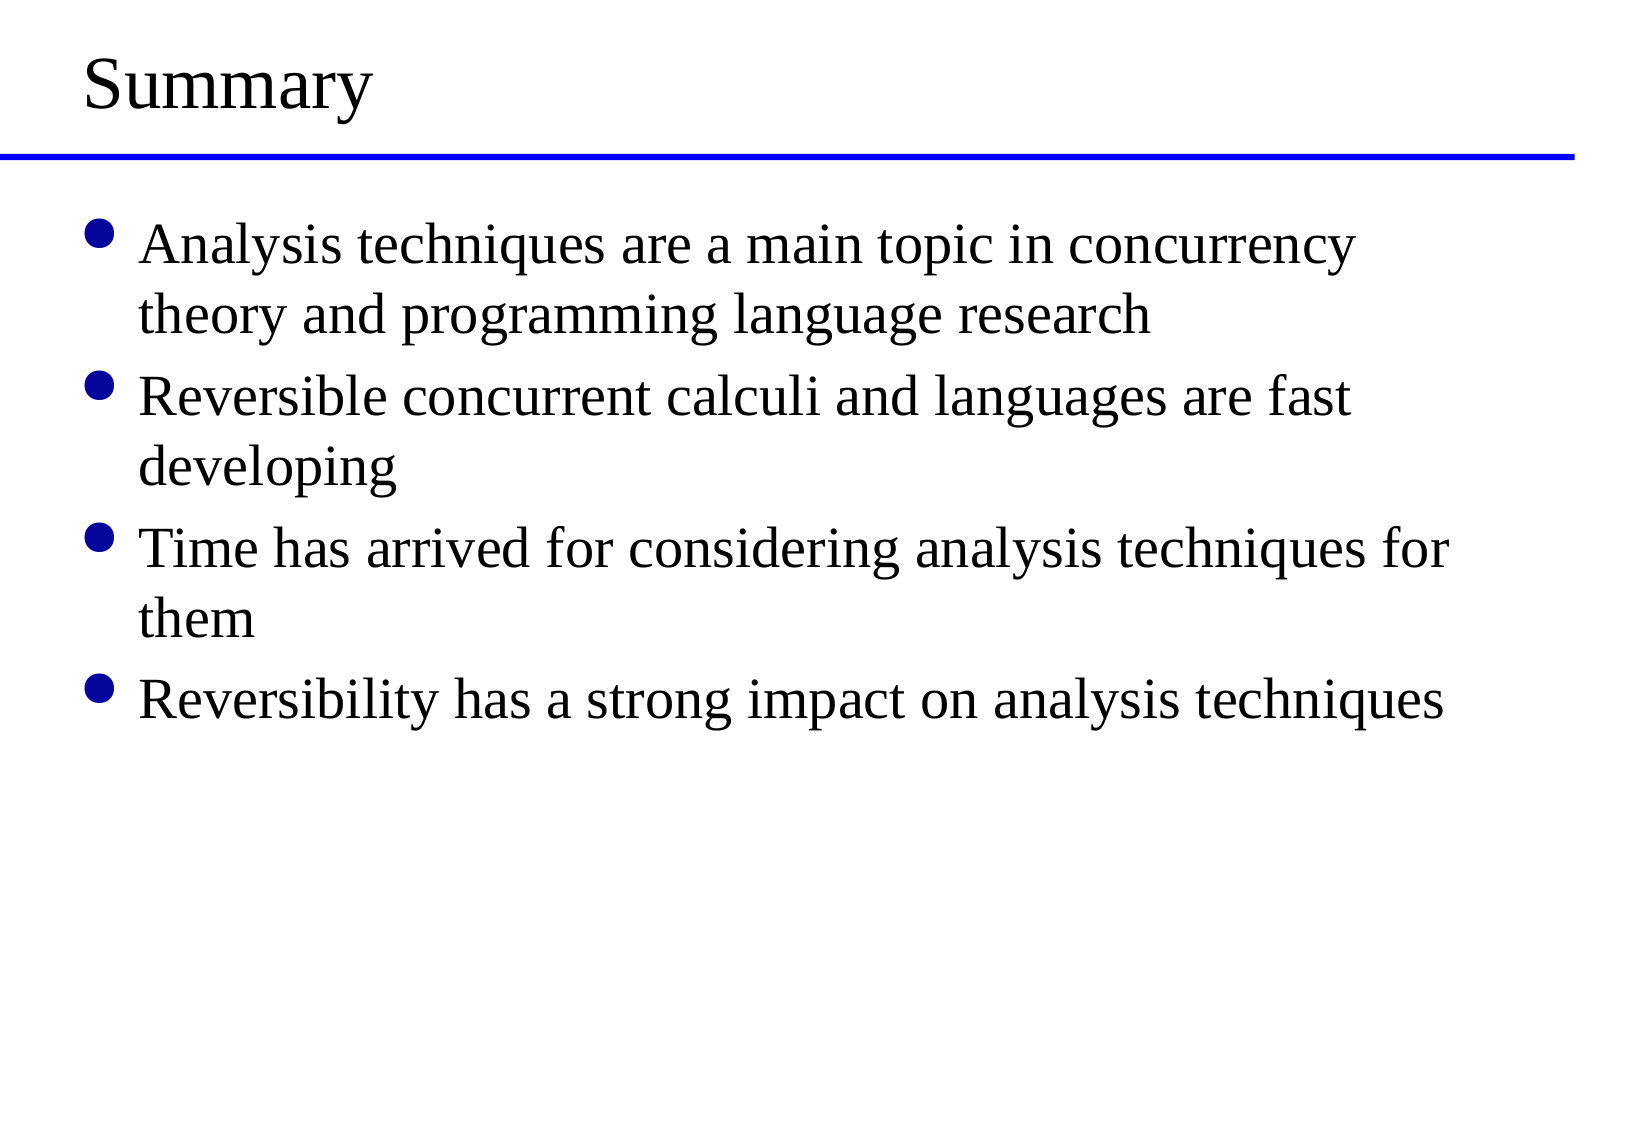

# Summary
Analysis techniques are a main topic in concurrency theory and programming language research
Reversible concurrent calculi and languages are fast developing
Time has arrived for considering analysis techniques for them
Reversibility has a strong impact on analysis techniques